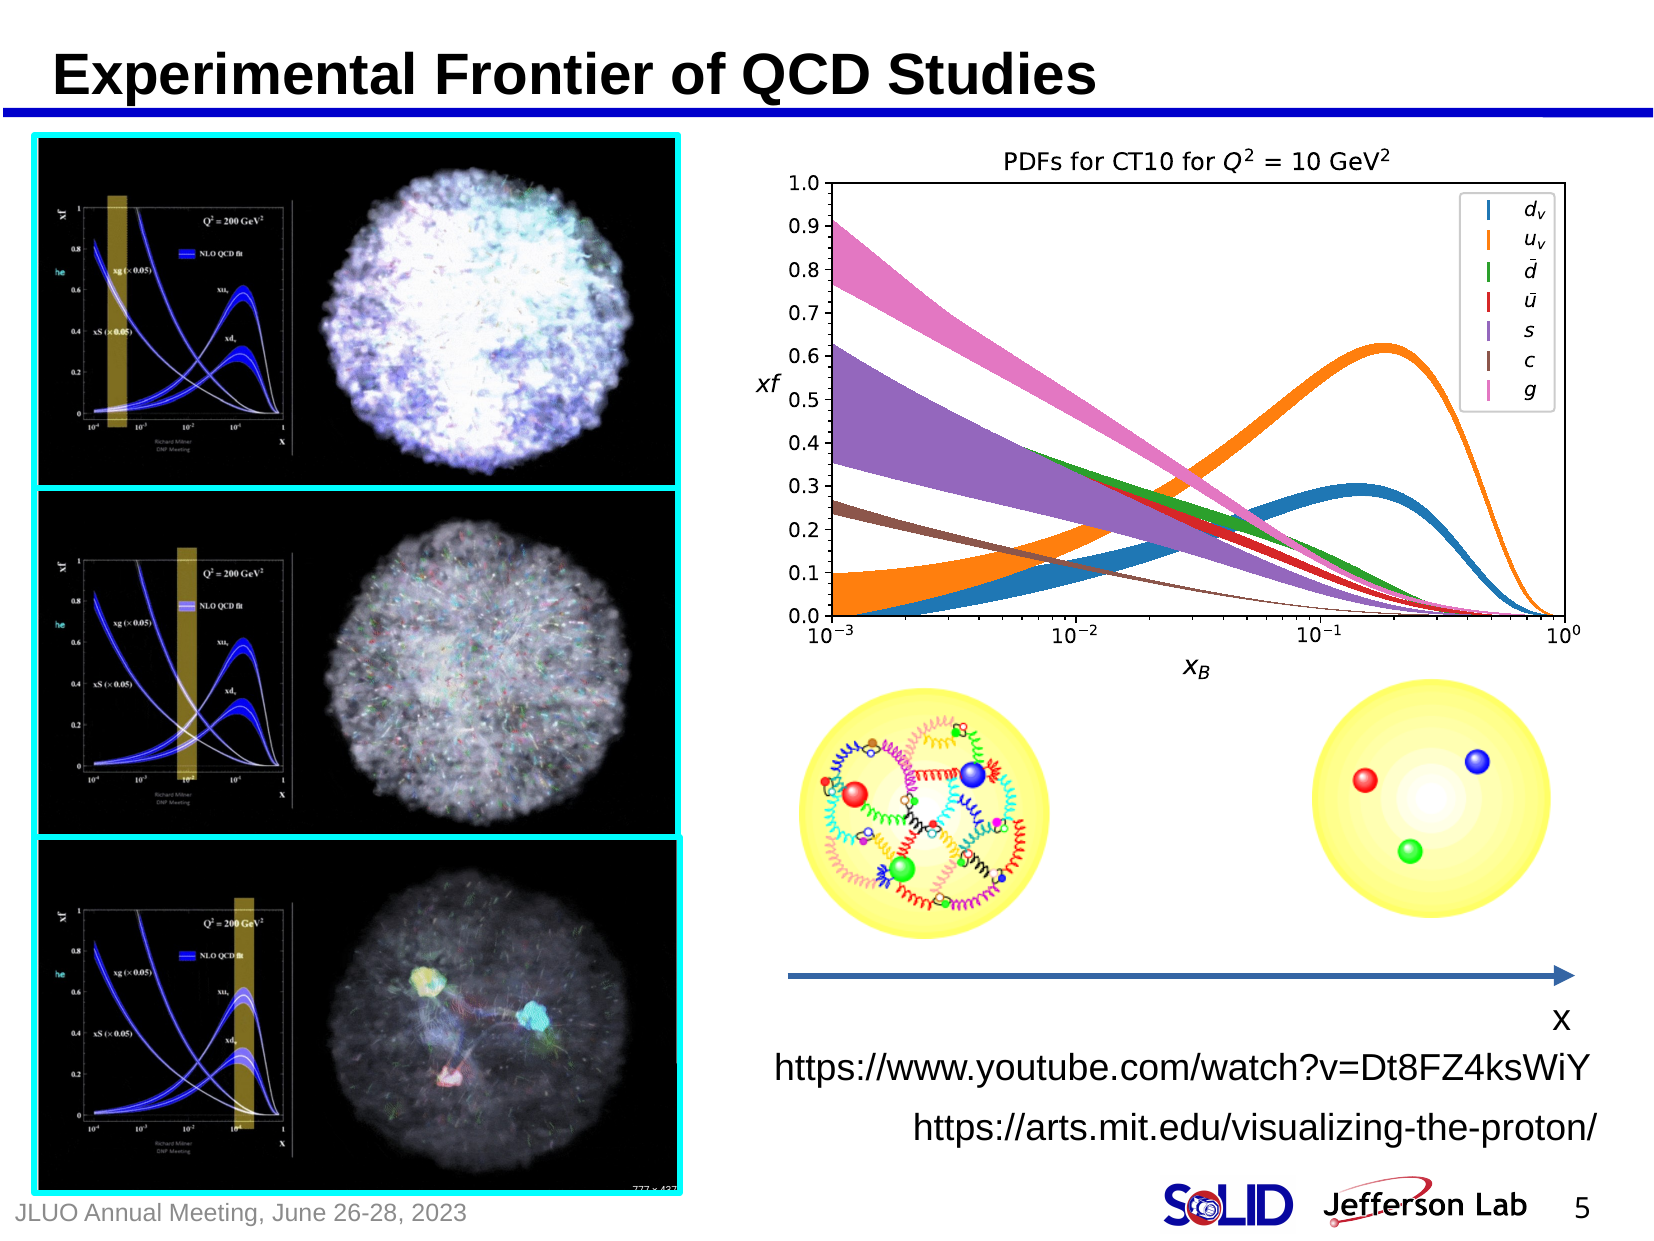

Experimental Frontier of QCD Studies
x
https://www.youtube.com/watch?v=Dt8FZ4ksWiY
https://arts.mit.edu/visualizing-the-proton/